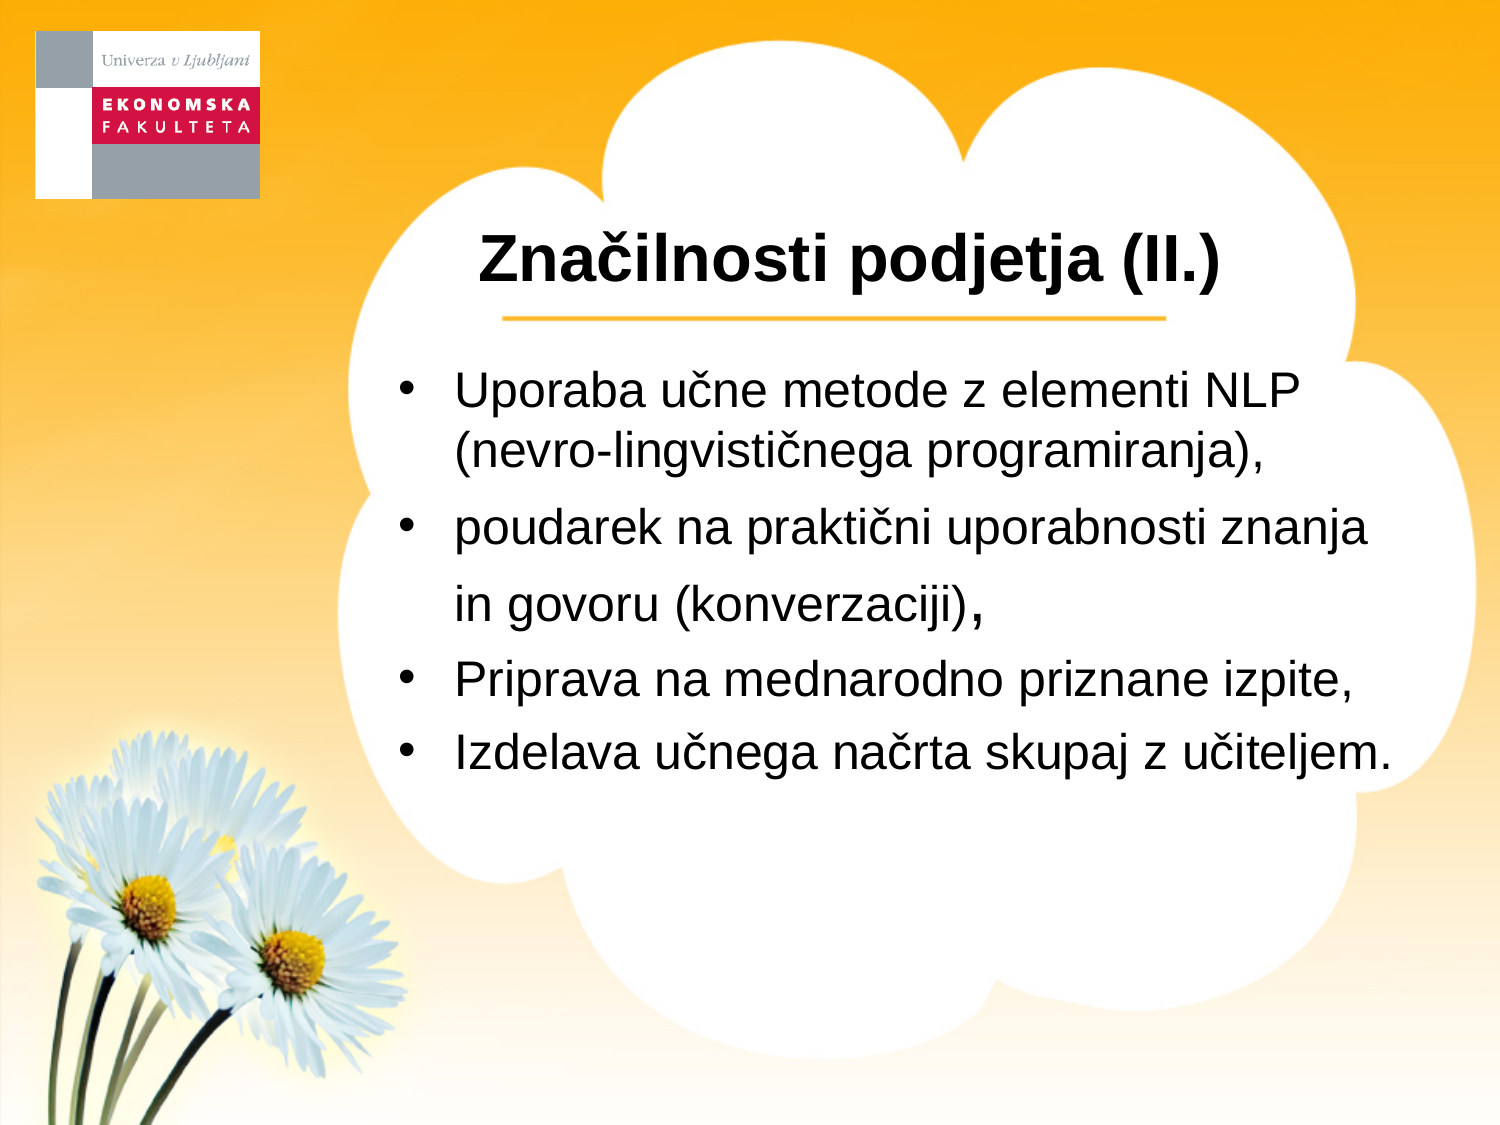

#
Značilnosti podjetja (II.)
Uporaba učne metode z elementi NLP (nevro-lingvističnega programiranja),
poudarek na praktični uporabnosti znanja in govoru (konverzaciji),
Priprava na mednarodno priznane izpite,
Izdelava učnega načrta skupaj z učiteljem.